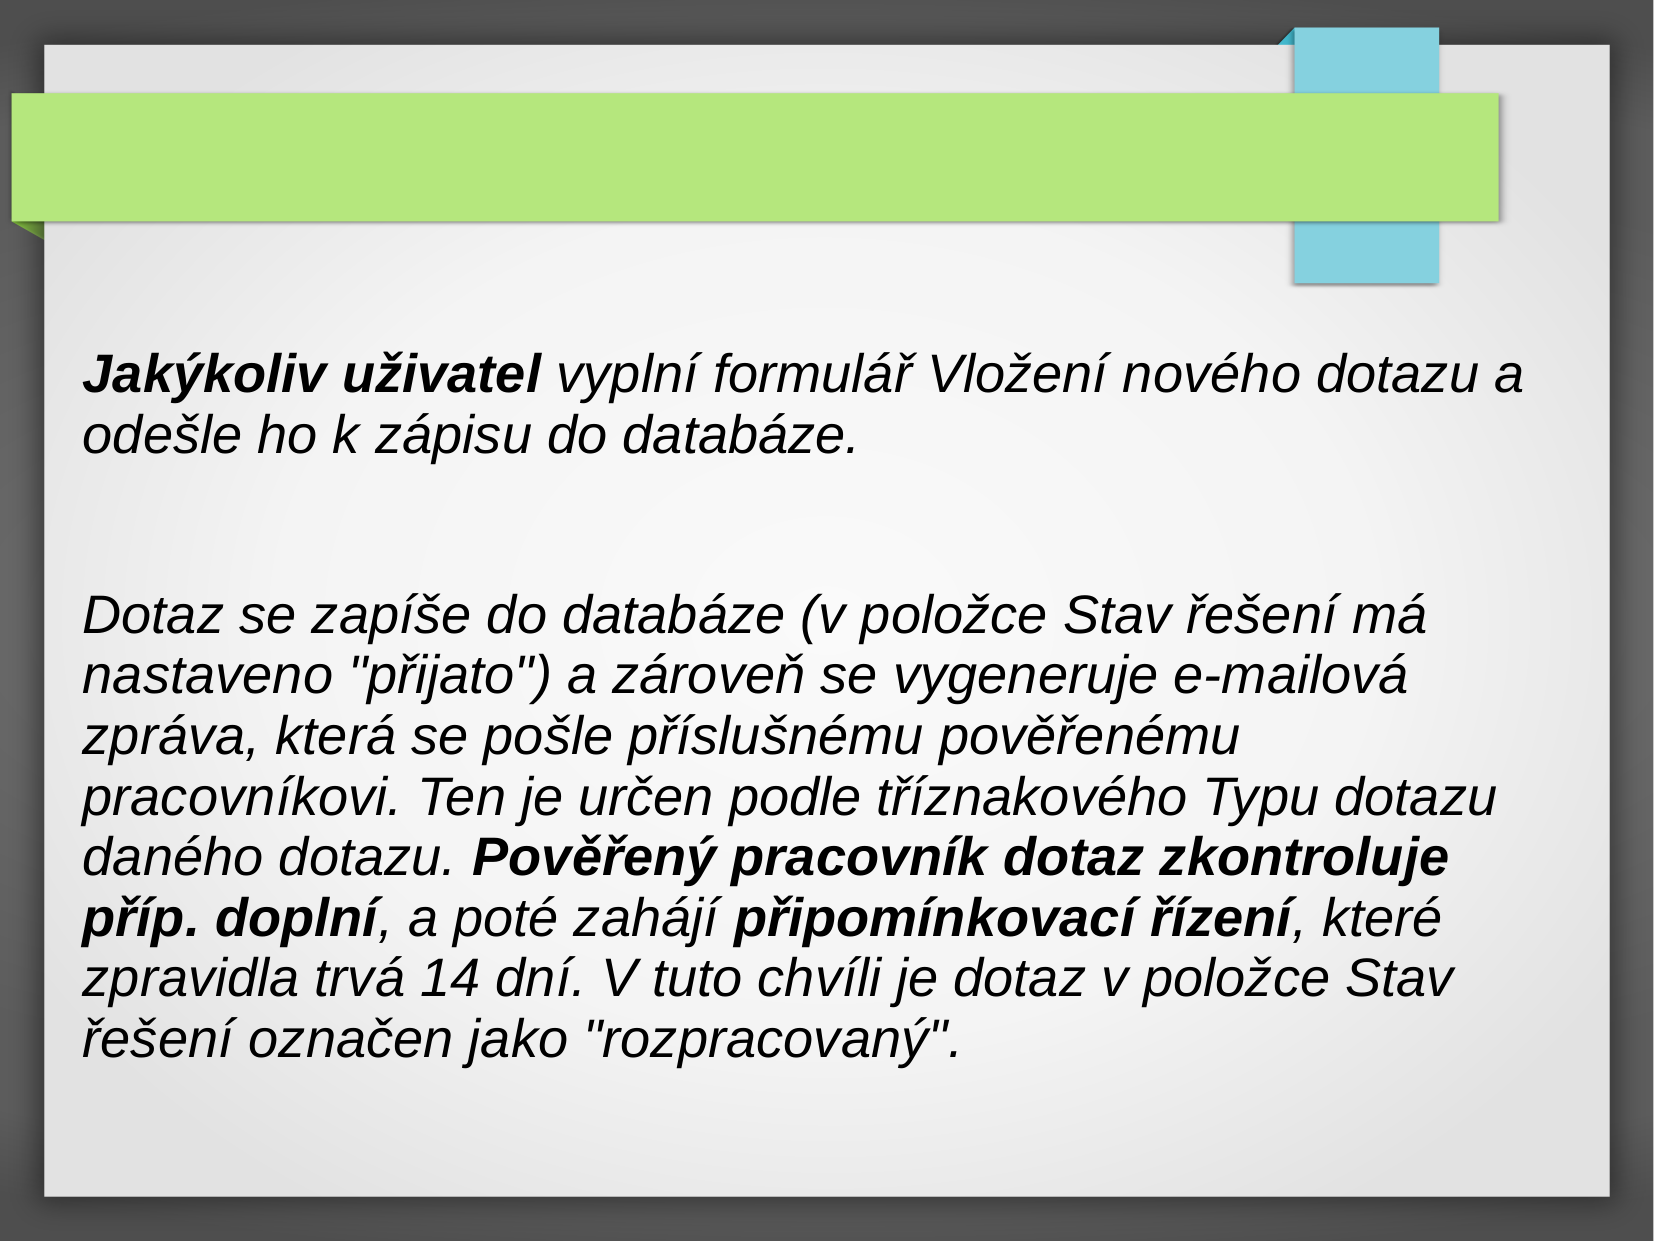

#
Jakýkoliv uživatel vyplní formulář Vložení nového dotazu a odešle ho k zápisu do databáze.
Dotaz se zapíše do databáze (v položce Stav řešení má nastaveno "přijato") a zároveň se vygeneruje e-mailová zpráva, která se pošle příslušnému pověřenému pracovníkovi. Ten je určen podle tříznakového Typu dotazu daného dotazu. Pověřený pracovník dotaz zkontroluje příp. doplní, a poté zahájí připomínkovací řízení, které zpravidla trvá 14 dní. V tuto chvíli je dotaz v položce Stav řešení označen jako "rozpracovaný".